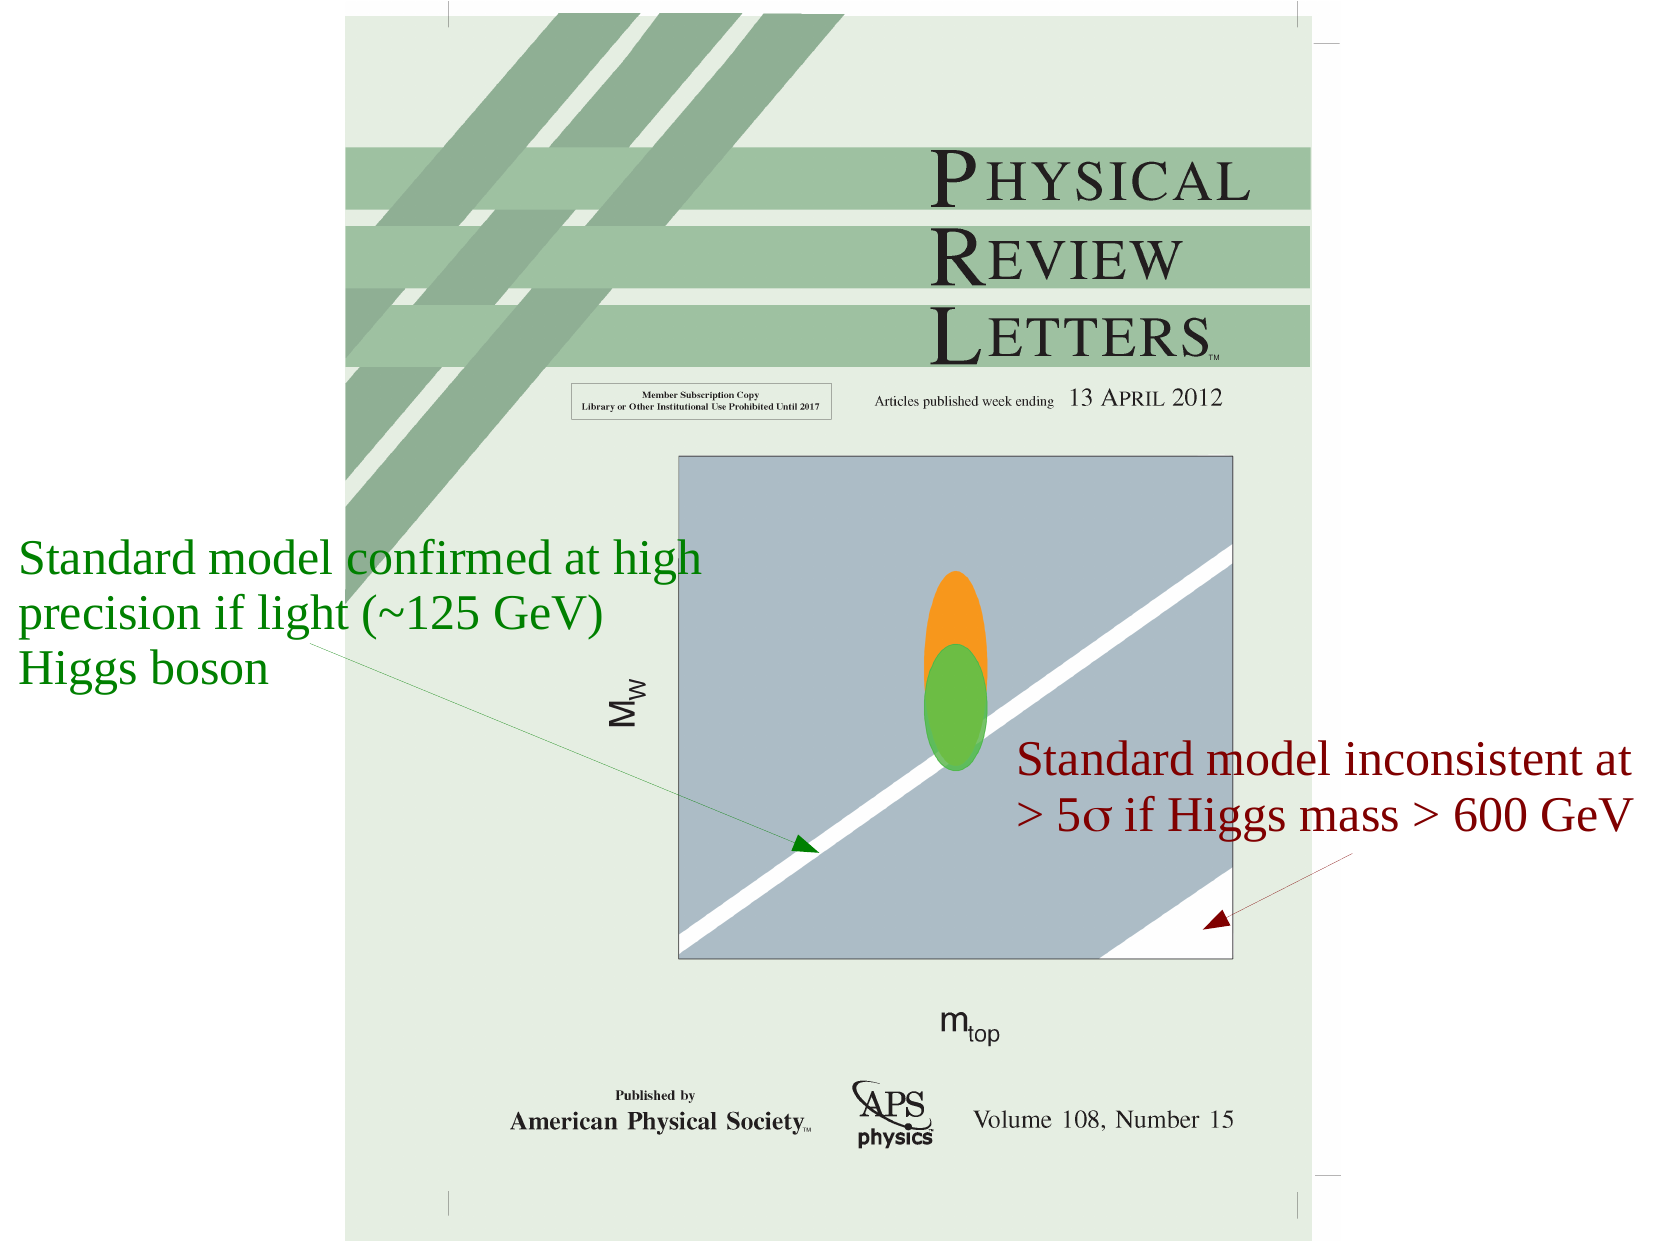

Standard model confirmed at high
precision if light (~125 GeV)
Higgs boson
Standard model inconsistent at
> 5σ if Higgs mass > 600 GeV